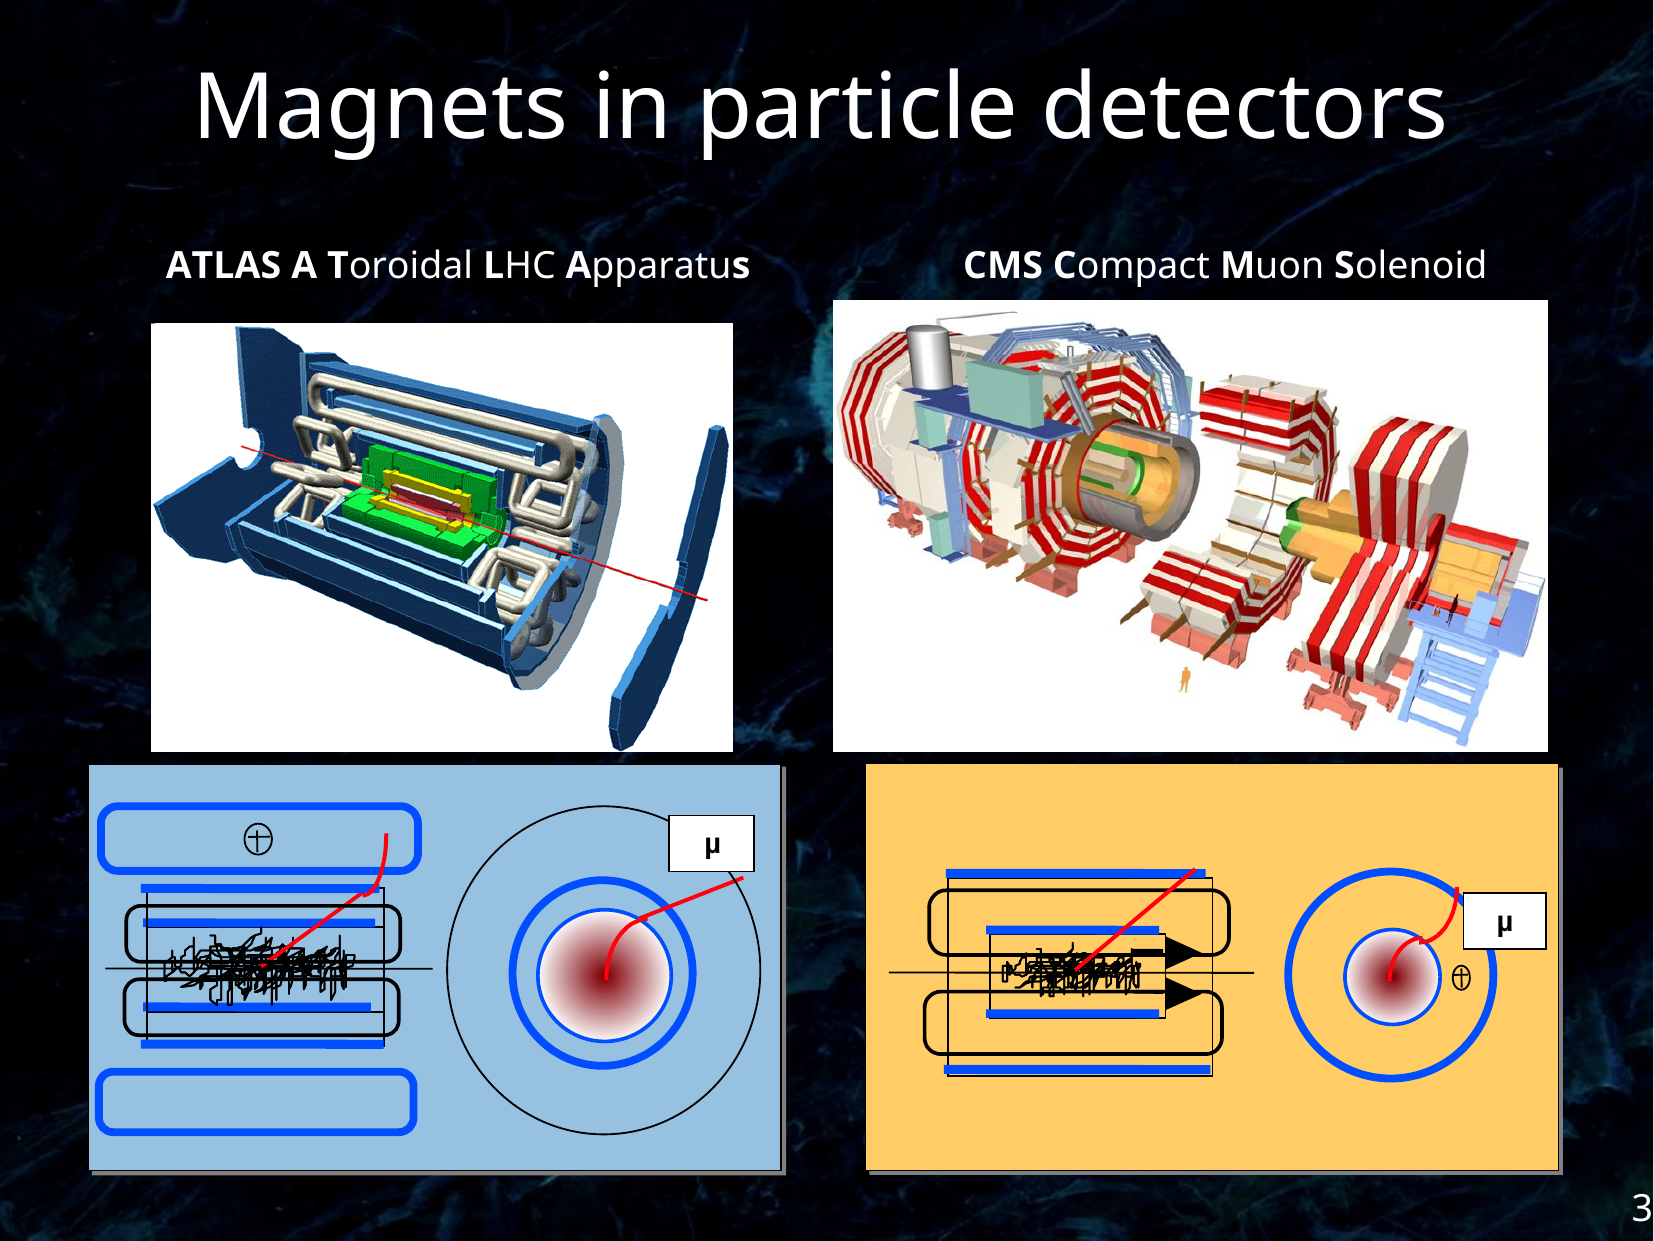

#
Magnets in particle detectors
ATLAS A Toroidal LHC Apparatus
CMS Compact Muon Solenoid
µ
µ
3